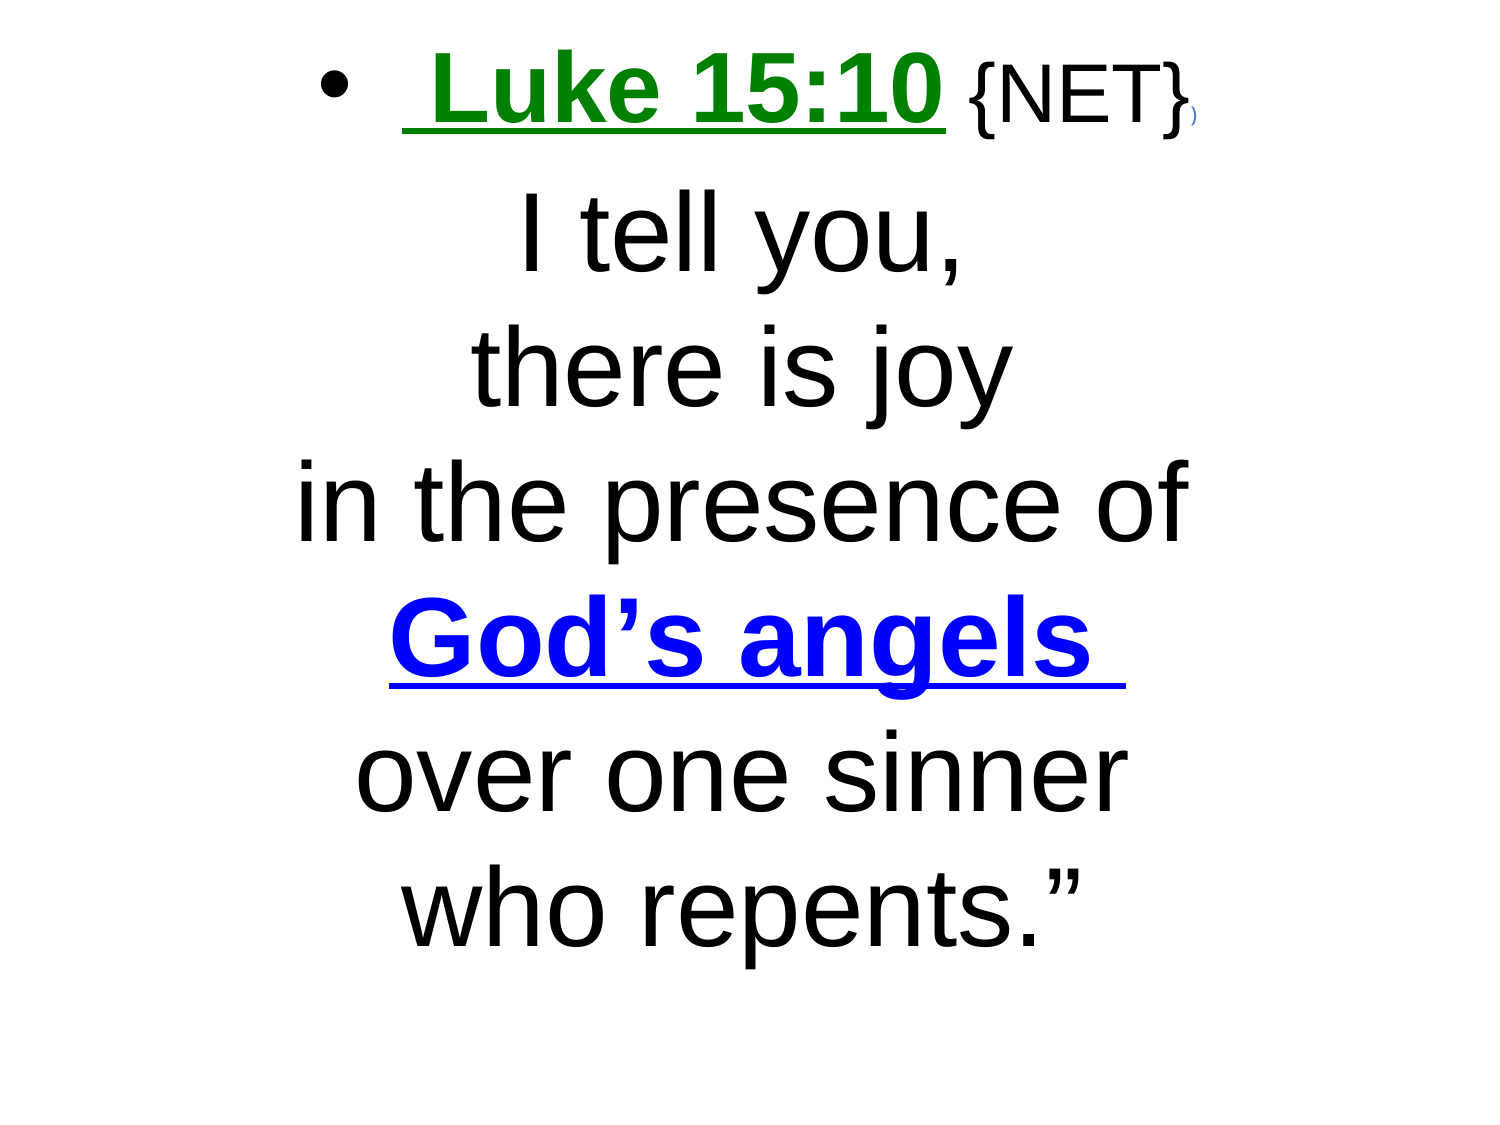

# Luke 15:10 {NET})
I tell you,
there is joy
in the presence of
God’s angels
over one sinner
who repents.”